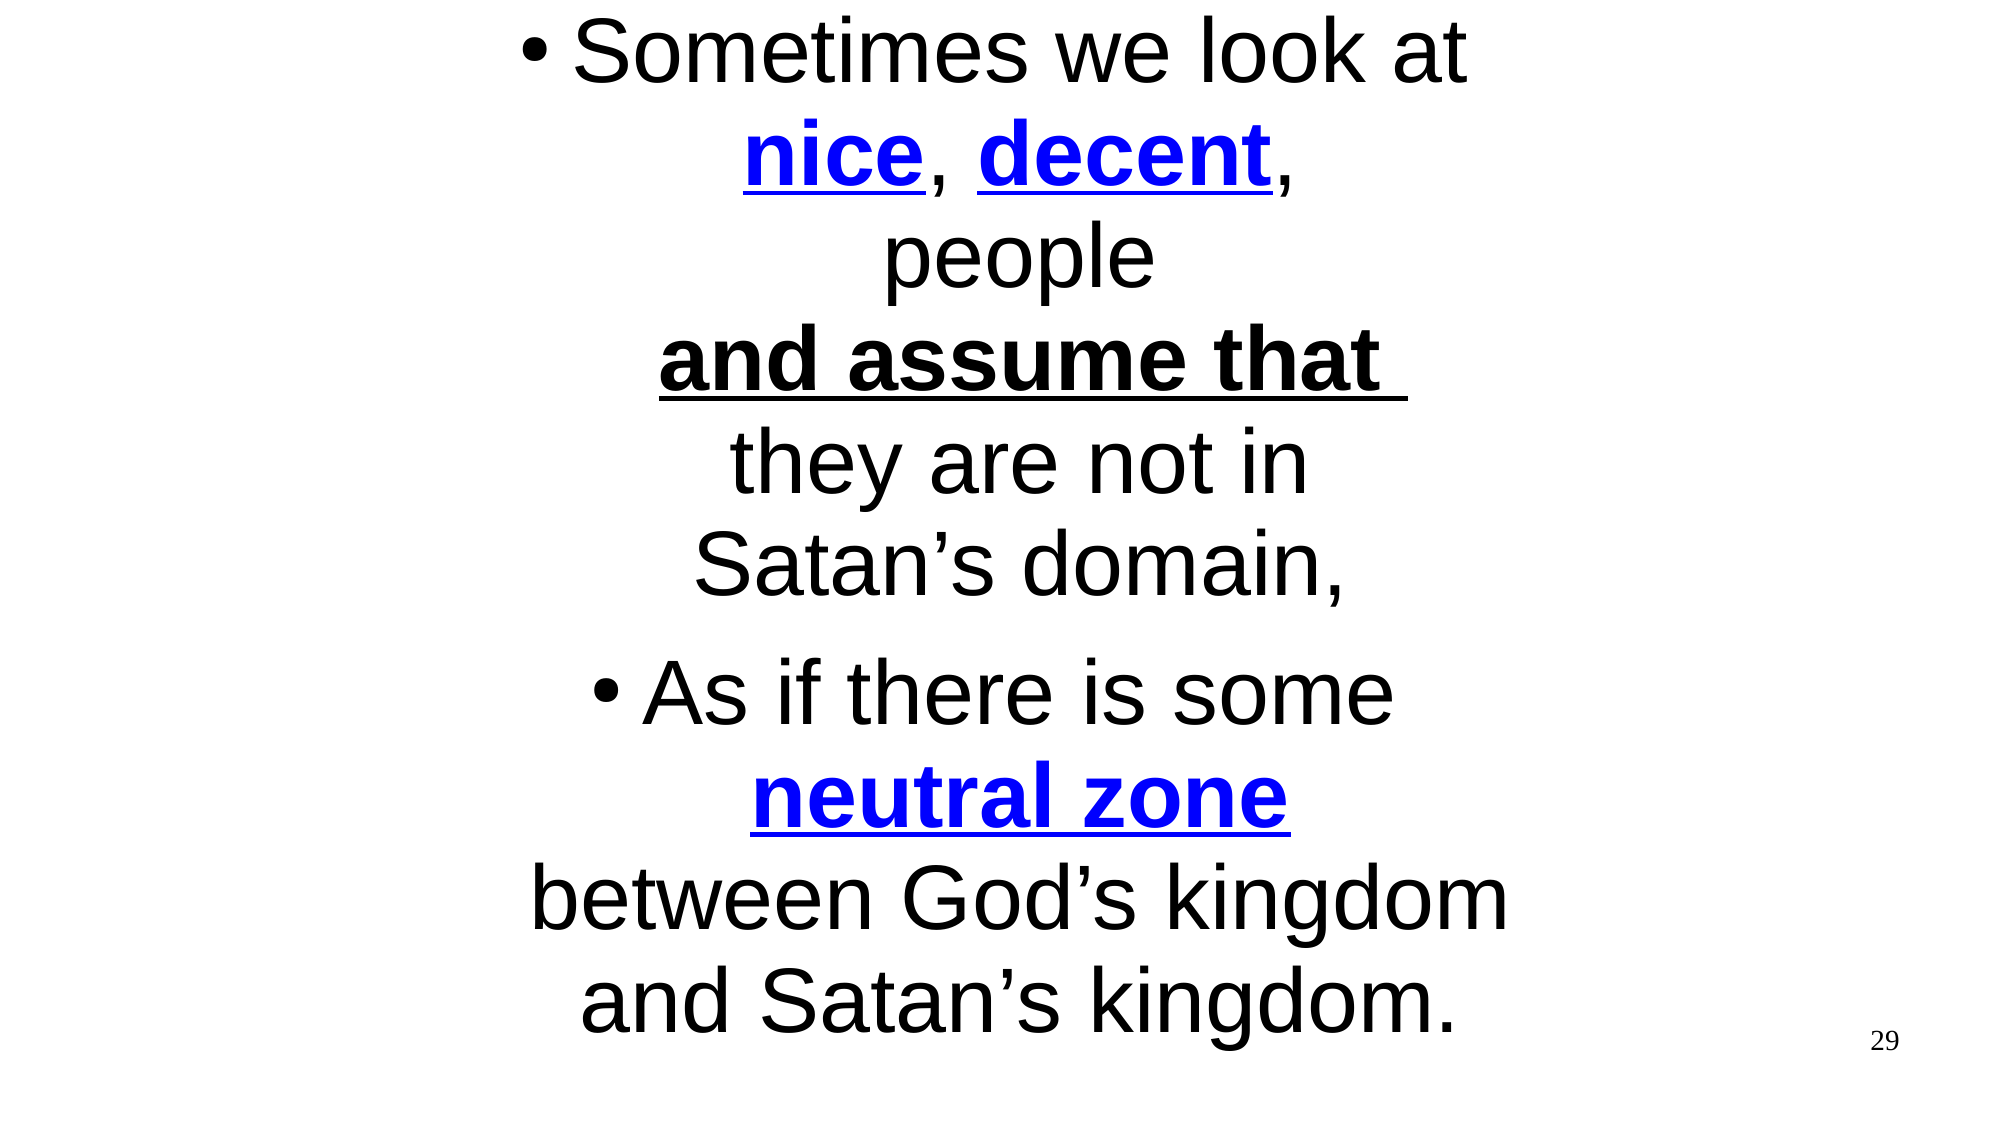

# Sometimes we look at nice, decent, people and assume that they are not in Satan’s domain,
As if there is some
neutral zone
between God’s kingdom
and Satan’s kingdom.
29